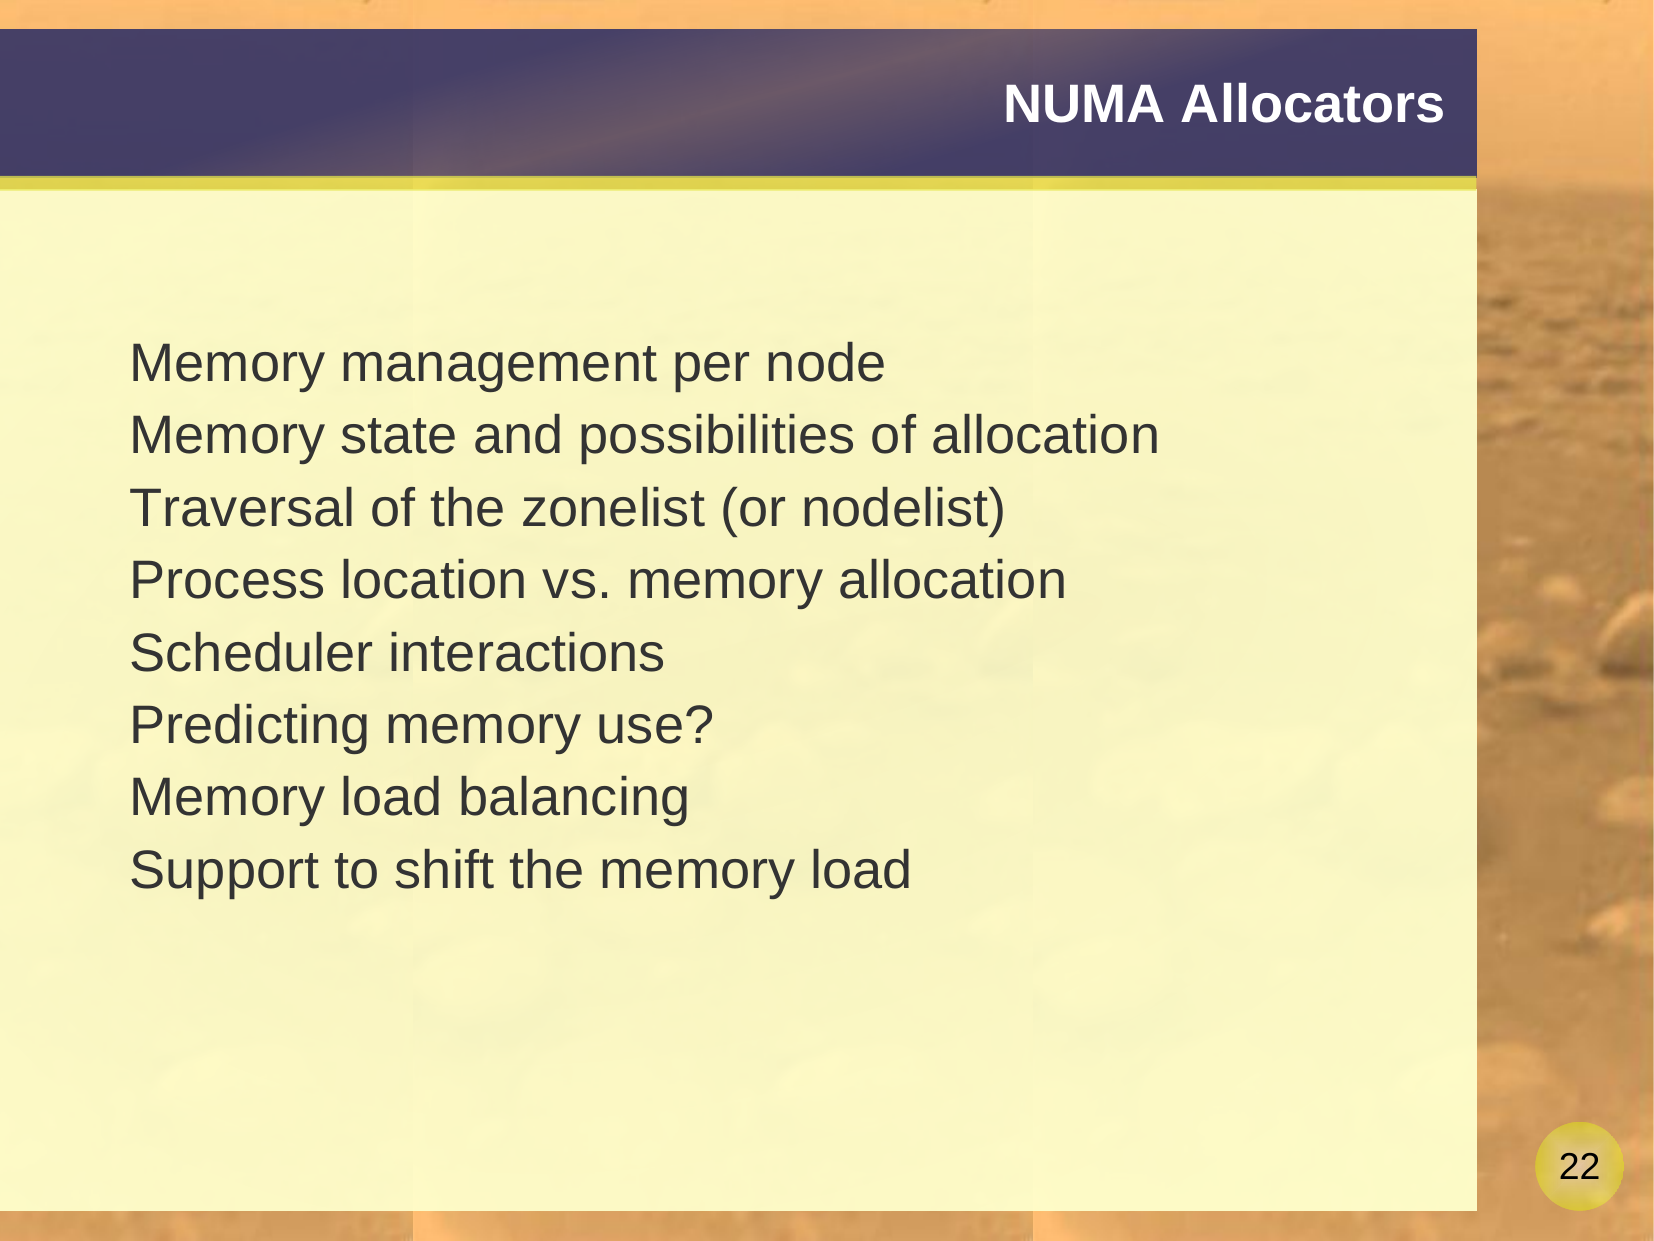

# NUMA Allocators
Memory management per node
Memory state and possibilities of allocation
Traversal of the zonelist (or nodelist)
Process location vs. memory allocation
Scheduler interactions
Predicting memory use?
Memory load balancing
Support to shift the memory load